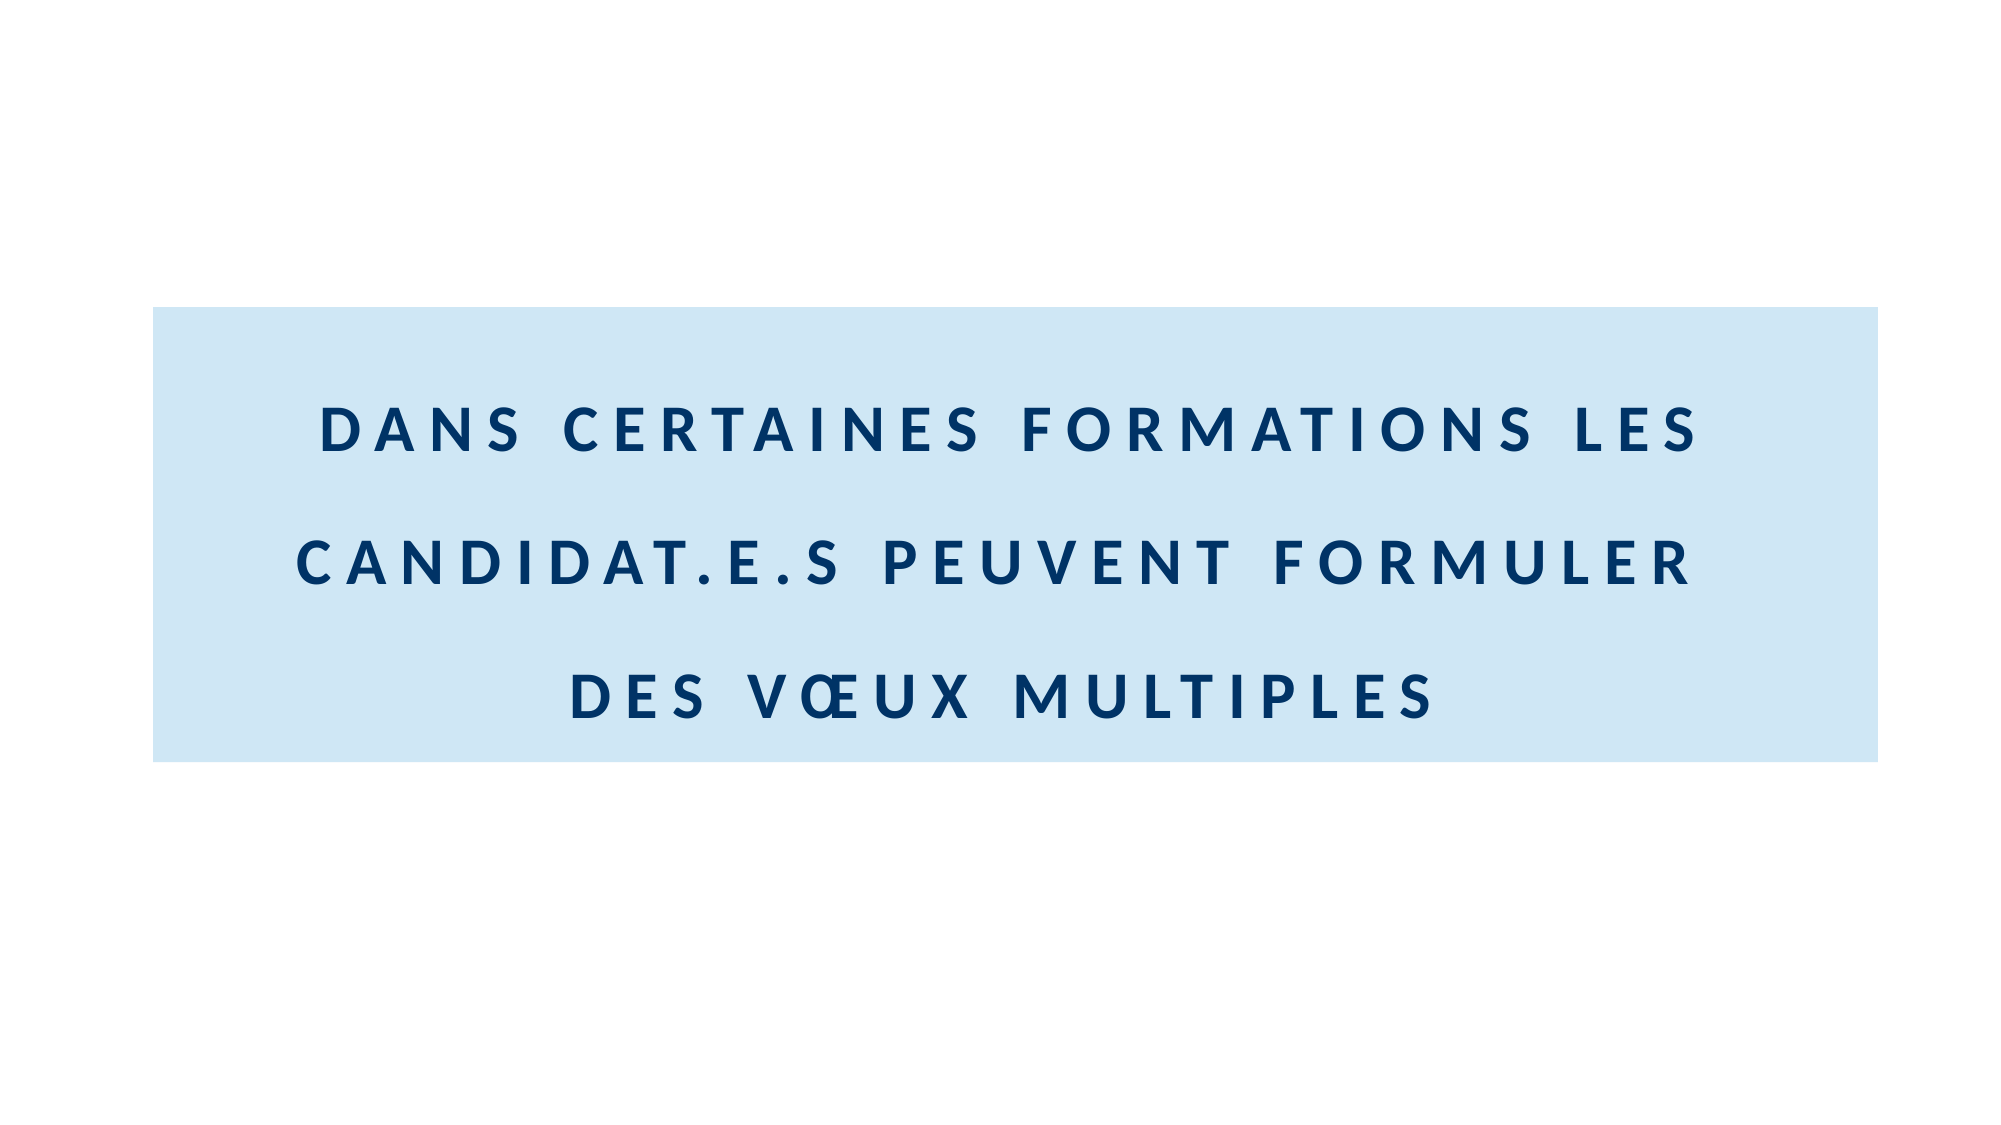

# DANS CERTAINES FORMATIONS LES CANDIDAT.E.S PEUVENT FORMULER DES VŒUX MULTIPLES